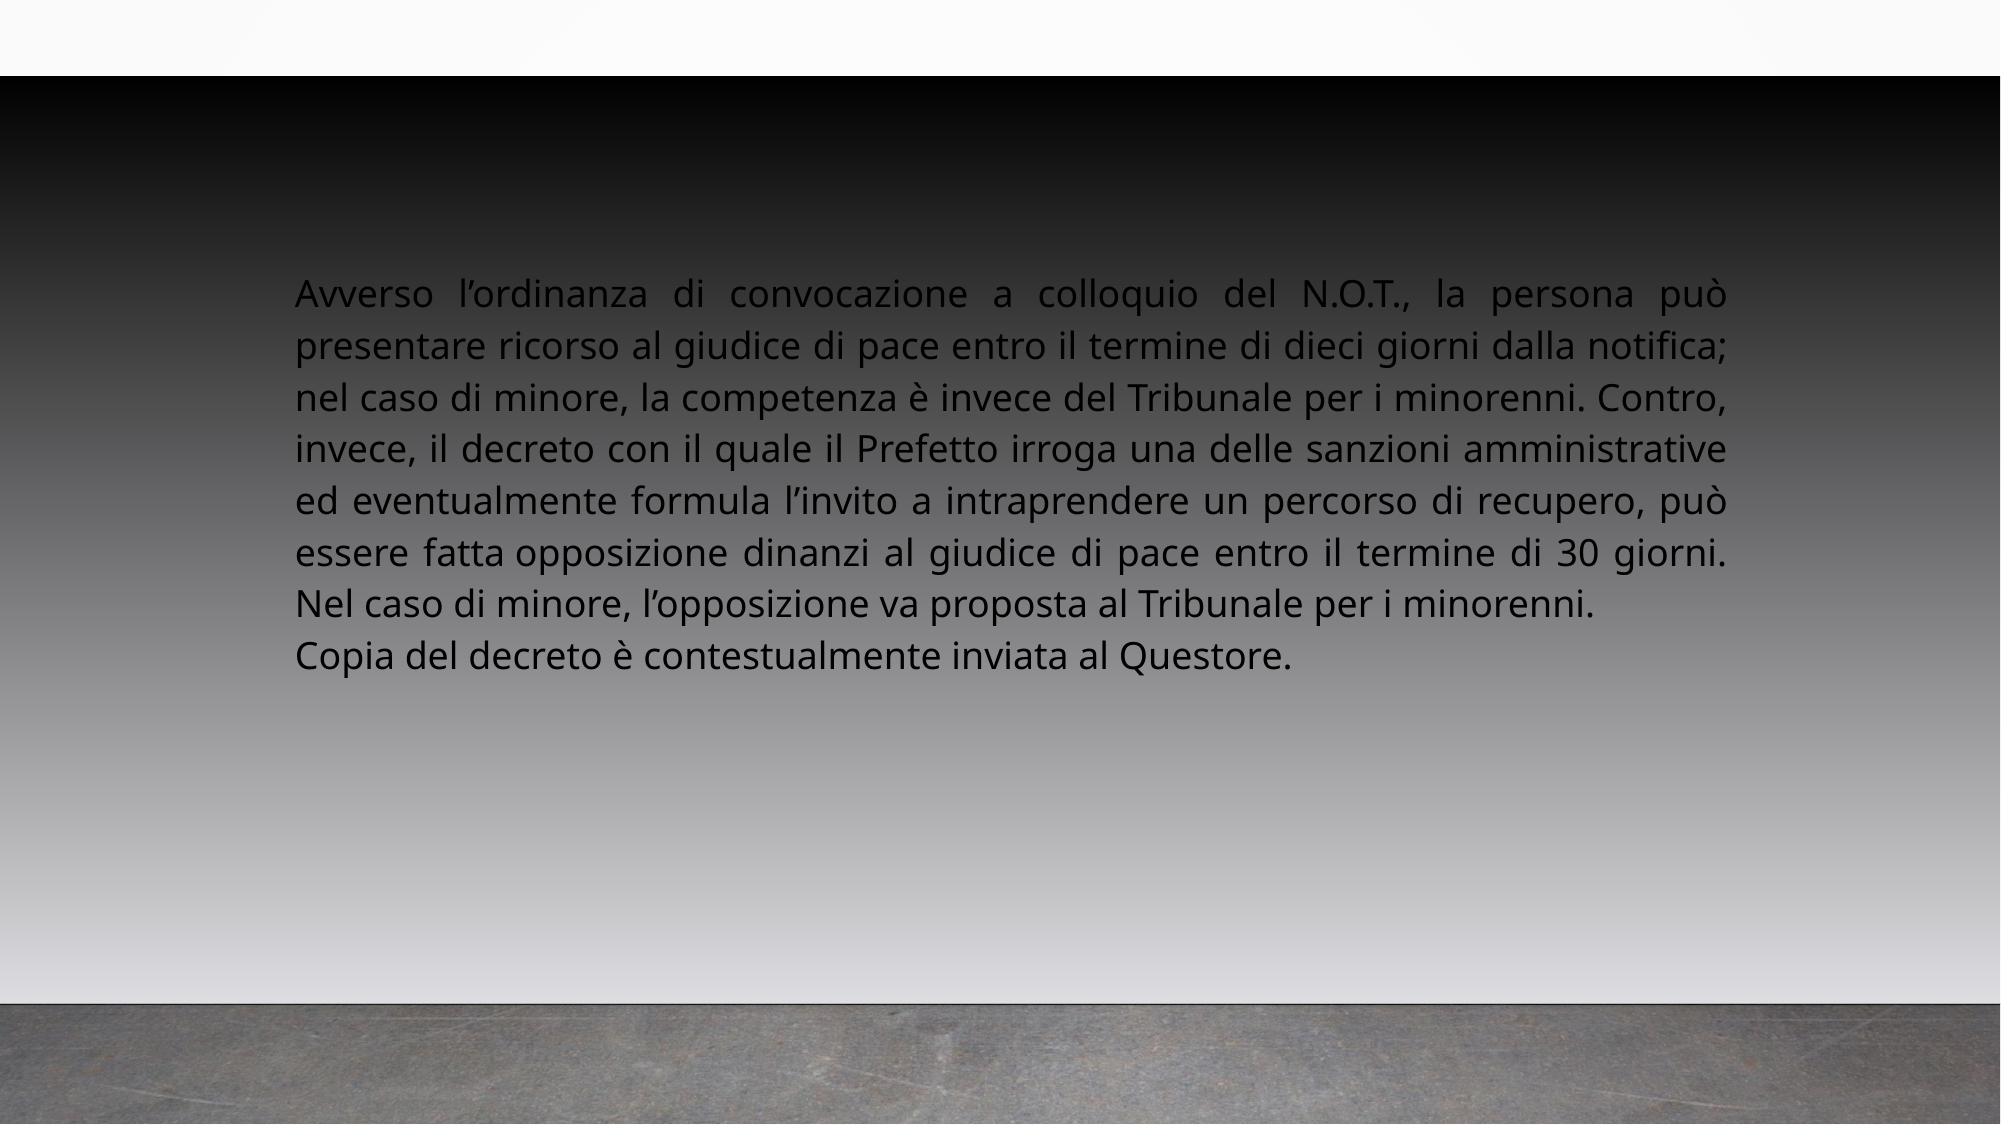

Avverso l’ordinanza di convocazione a colloquio del N.O.T., la persona può presentare ricorso al giudice di pace entro il termine di dieci giorni dalla notifica; nel caso di minore, la competenza è invece del Tribunale per i minorenni. Contro, invece, il decreto con il quale il Prefetto irroga una delle sanzioni amministrative ed eventualmente formula l’invito a intraprendere un percorso di recupero, può essere fatta opposizione dinanzi al giudice di pace entro il termine di 30 giorni. Nel caso di minore, l’opposizione va proposta al Tribunale per i minorenni.
Copia del decreto è contestualmente inviata al Questore.